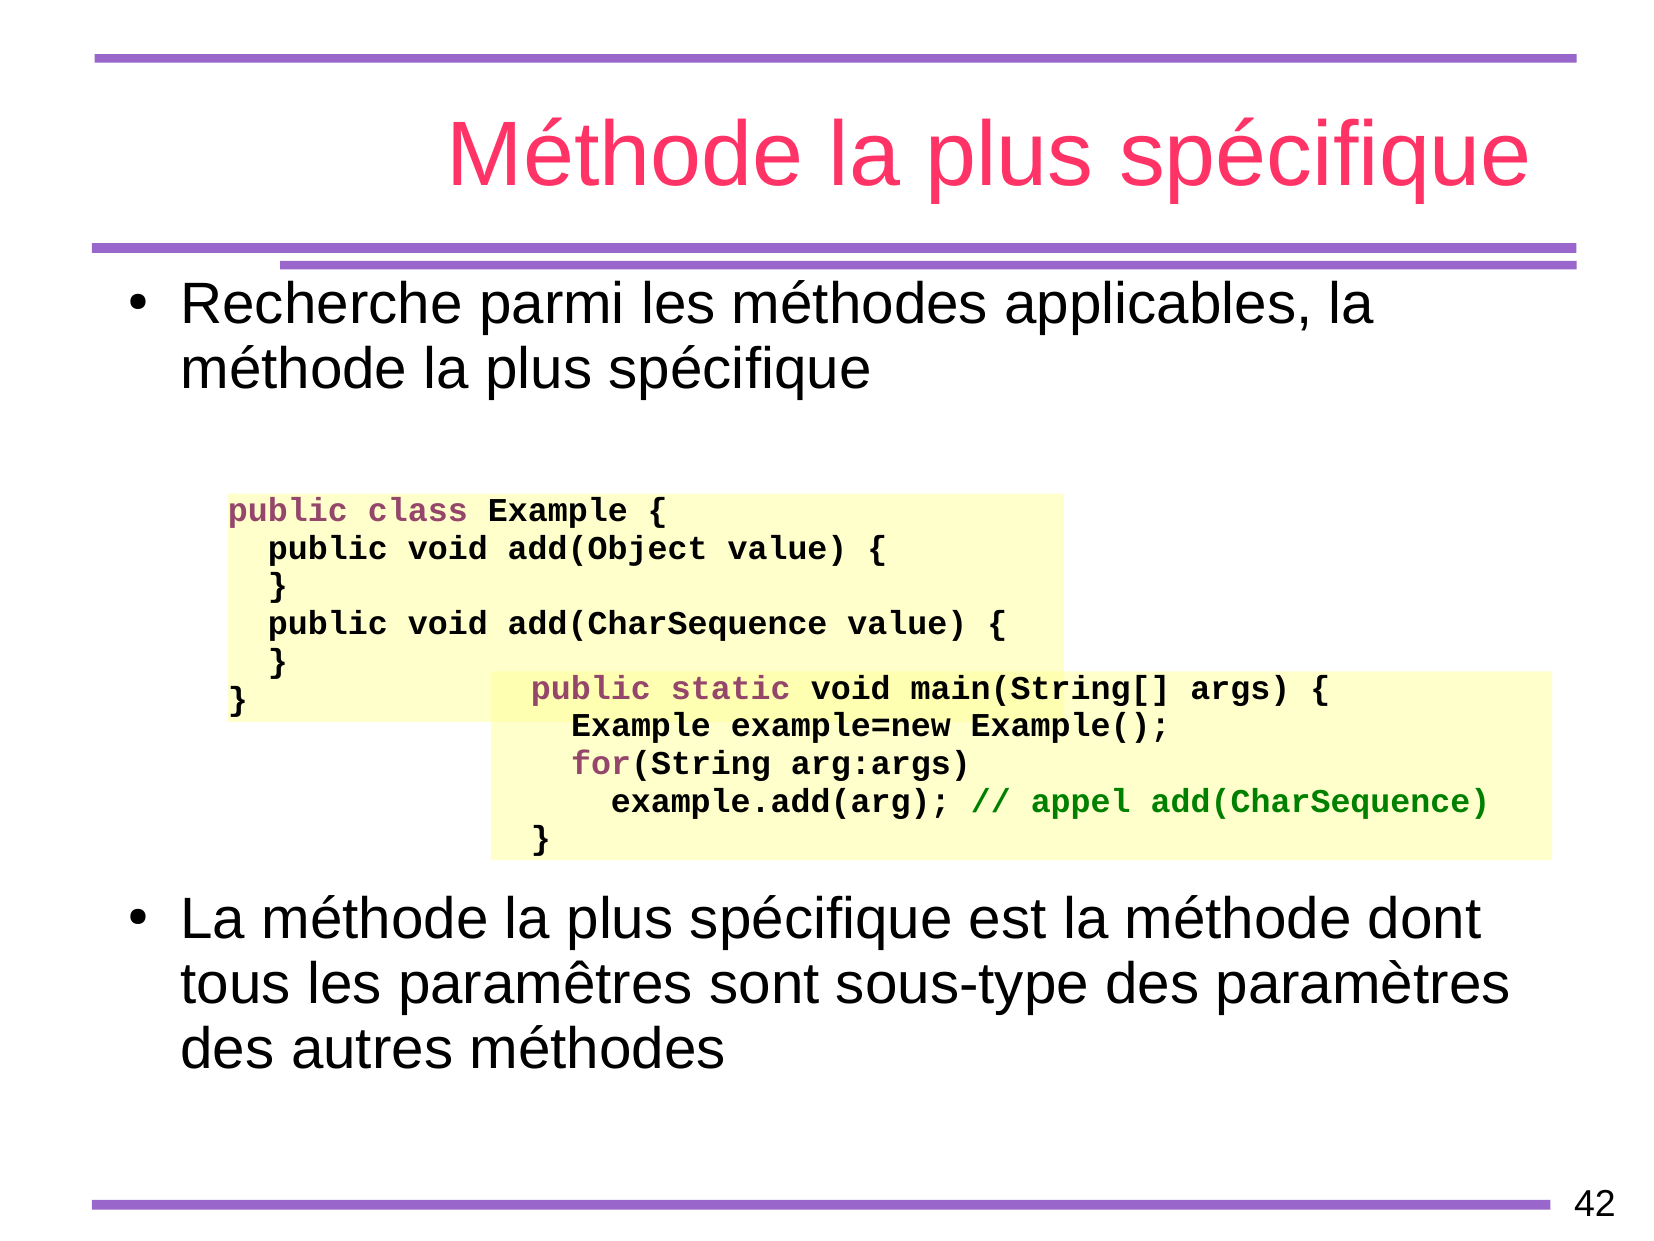

# Méthode la plus spécifique
Recherche parmi les méthodes applicables, la méthode la plus spécifique
La méthode la plus spécifique est la méthode dont tous les paramêtres sont sous-type des paramètres des autres méthodes
public class Example {
 public void add(Object value) {
 }
 public void add(CharSequence value) {
 }
}
 public static void main(String[] args) {
 Example example=new Example();
 for(String arg:args)
 example.add(arg); // appel add(CharSequence)
 }